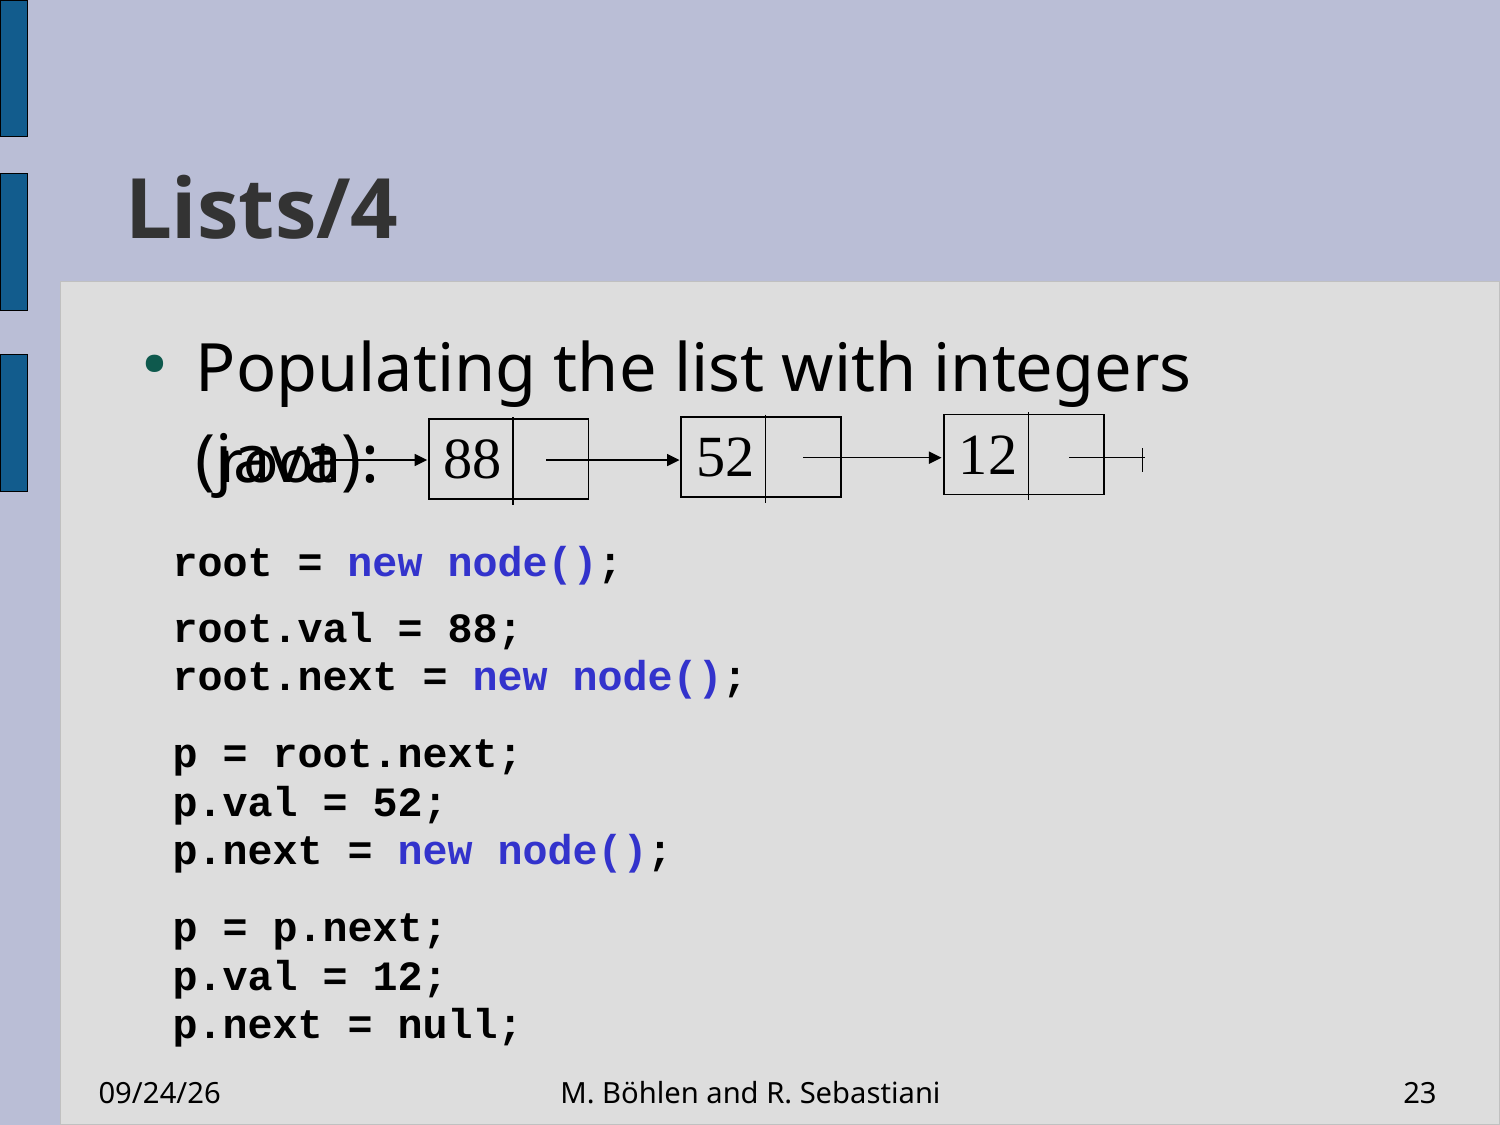

# Lists/4
Populating the list with integers (java):
12
root
52
88
root = new node();
root.val = 88;
root.next = new node();
p = root.next;
p.val = 52;
p.next = new node();
p = p.next;
p.val = 12;
p.next = null;
M. Böhlen and R. Sebastiani
23